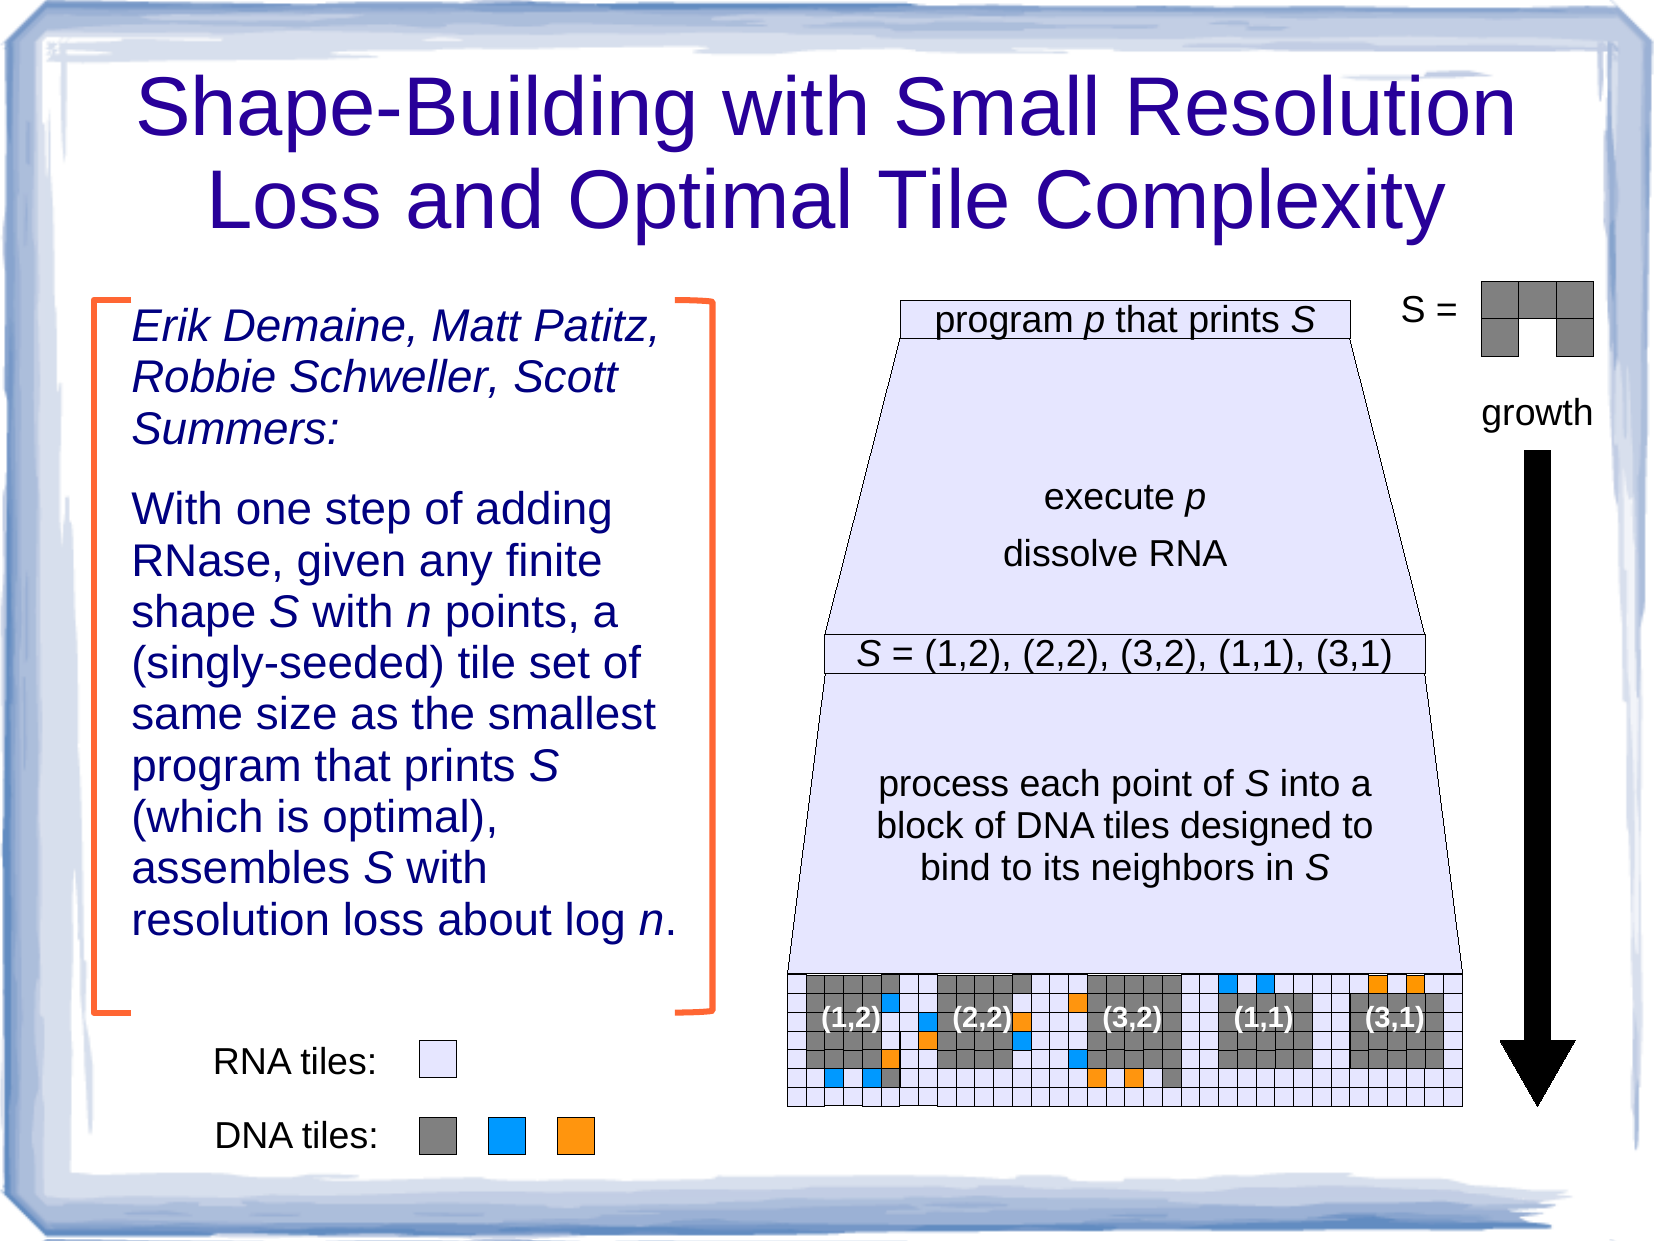

# Shape-Building with Small Resolution Loss and Optimal Tile Complexity
S =
Erik Demaine, Matt Patitz, Robbie Schweller, Scott Summers:
With one step of adding RNase, given any finite shape S with n points, a (singly-seeded) tile set of same size as the smallest program that prints S (which is optimal), assembles S with resolution loss about log n.
program p that prints S
growth
execute p
S = (1,2), (2,2), (3,2), (1,1), (3,1)
dissolve RNA
process each point of S into a block of DNA tiles designed to bind to its neighbors in S
(1,1)
(1,2)
(2,2)
(3,2)
(3,1)
RNA tiles:
DNA tiles: